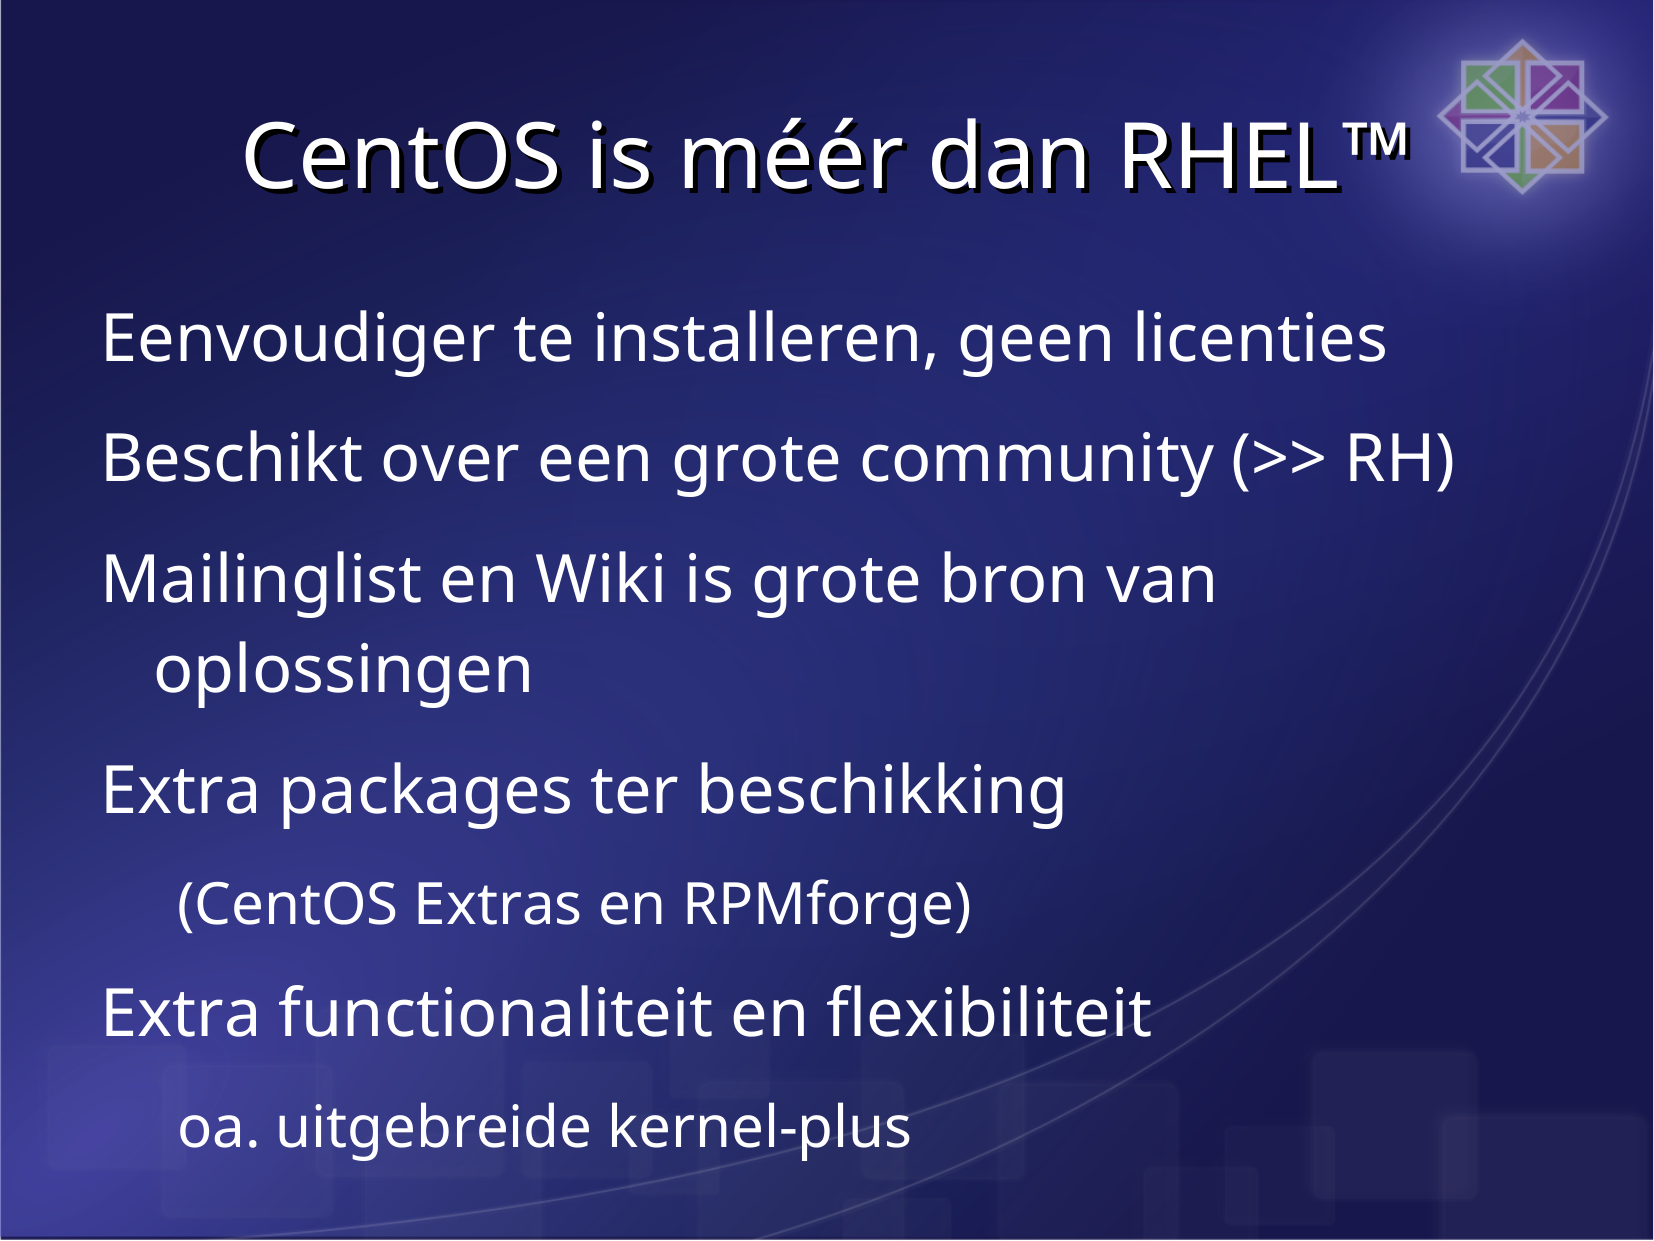

# CentOS is méér dan RHEL™
Eenvoudiger te installeren, geen licenties
Beschikt over een grote community (>> RH)
Mailinglist en Wiki is grote bron van oplossingen
Extra packages ter beschikking
(CentOS Extras en RPMforge)
Extra functionaliteit en flexibiliteit
oa. uitgebreide kernel-plus